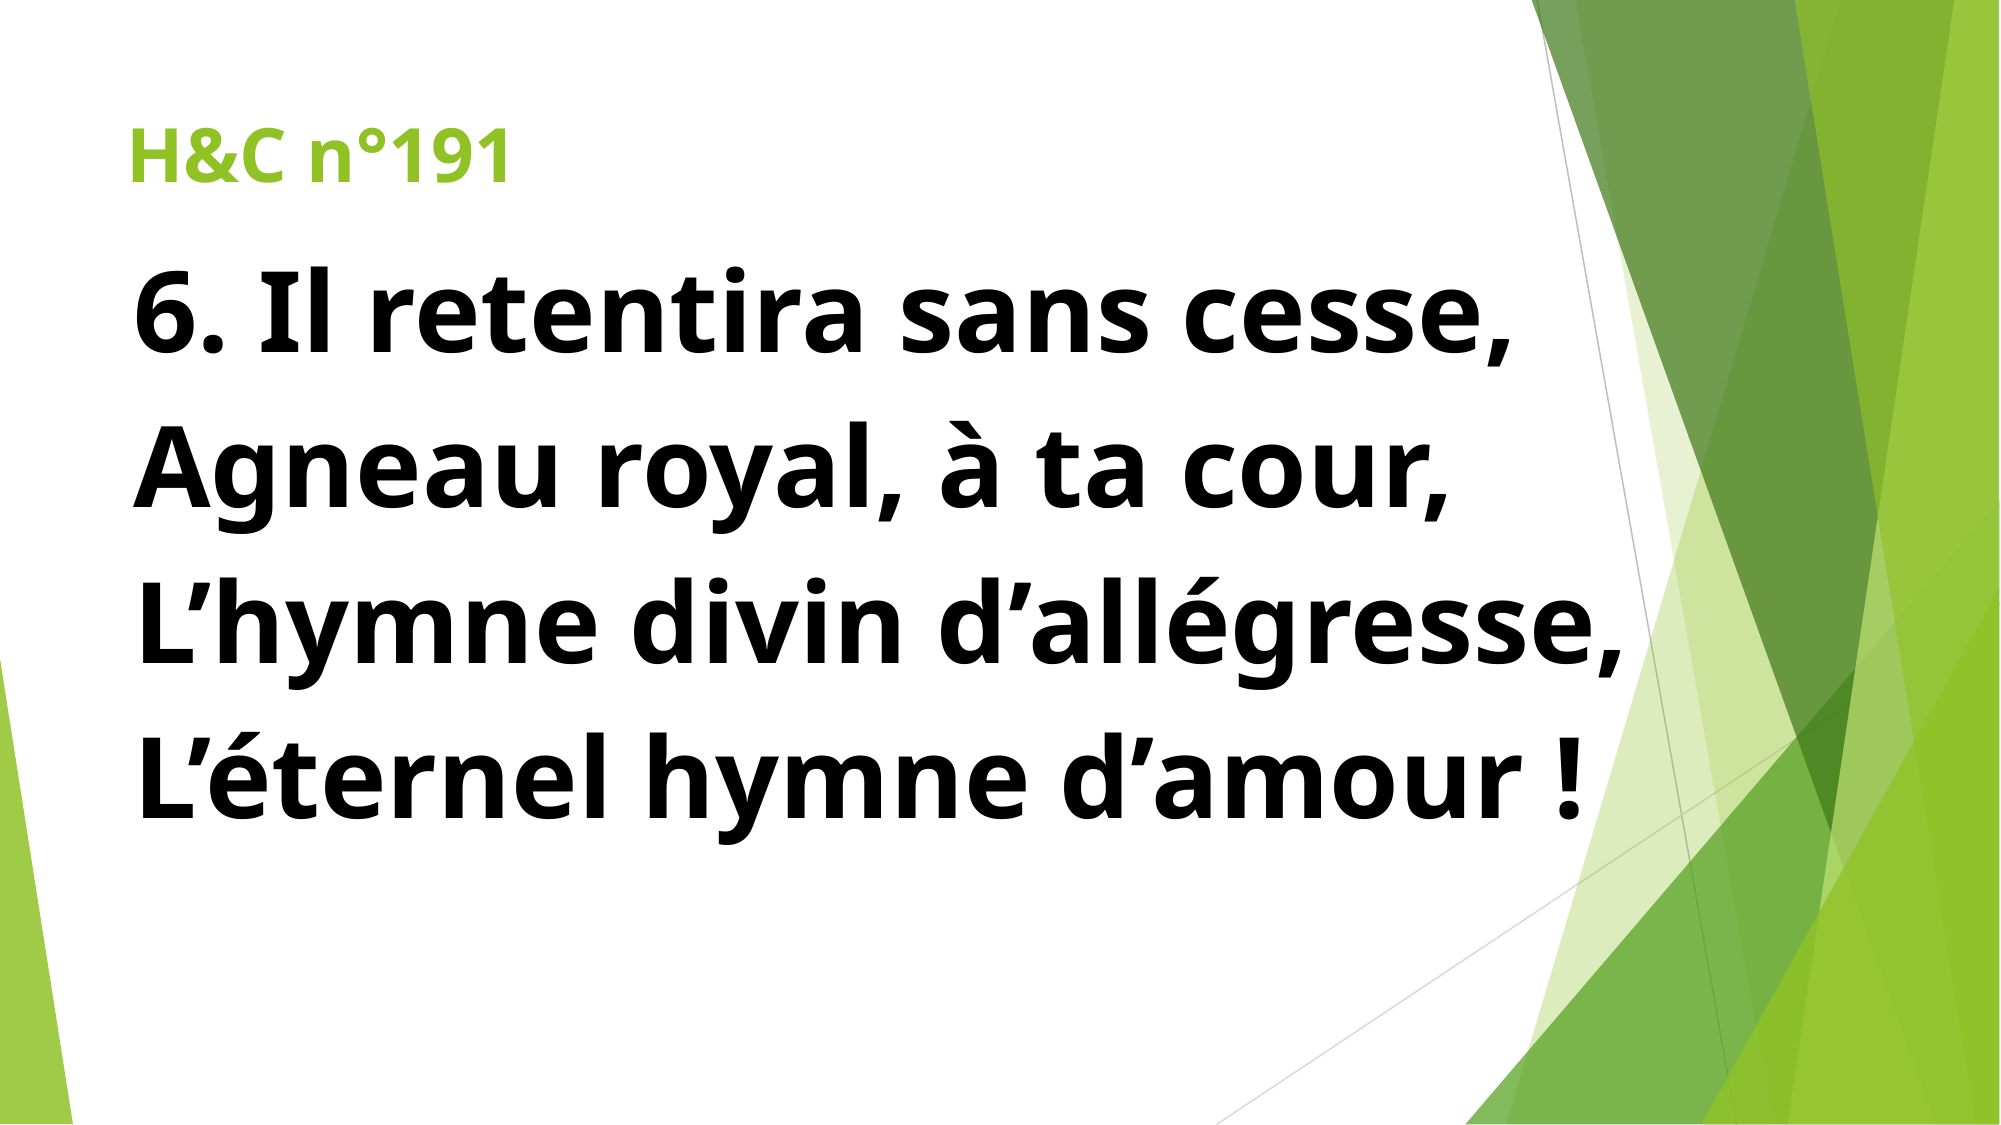

H&C n°191
6. Il retentira sans cesse,
Agneau royal, à ta cour,
L’hymne divin d’allégresse,
L’éternel hymne d’amour !